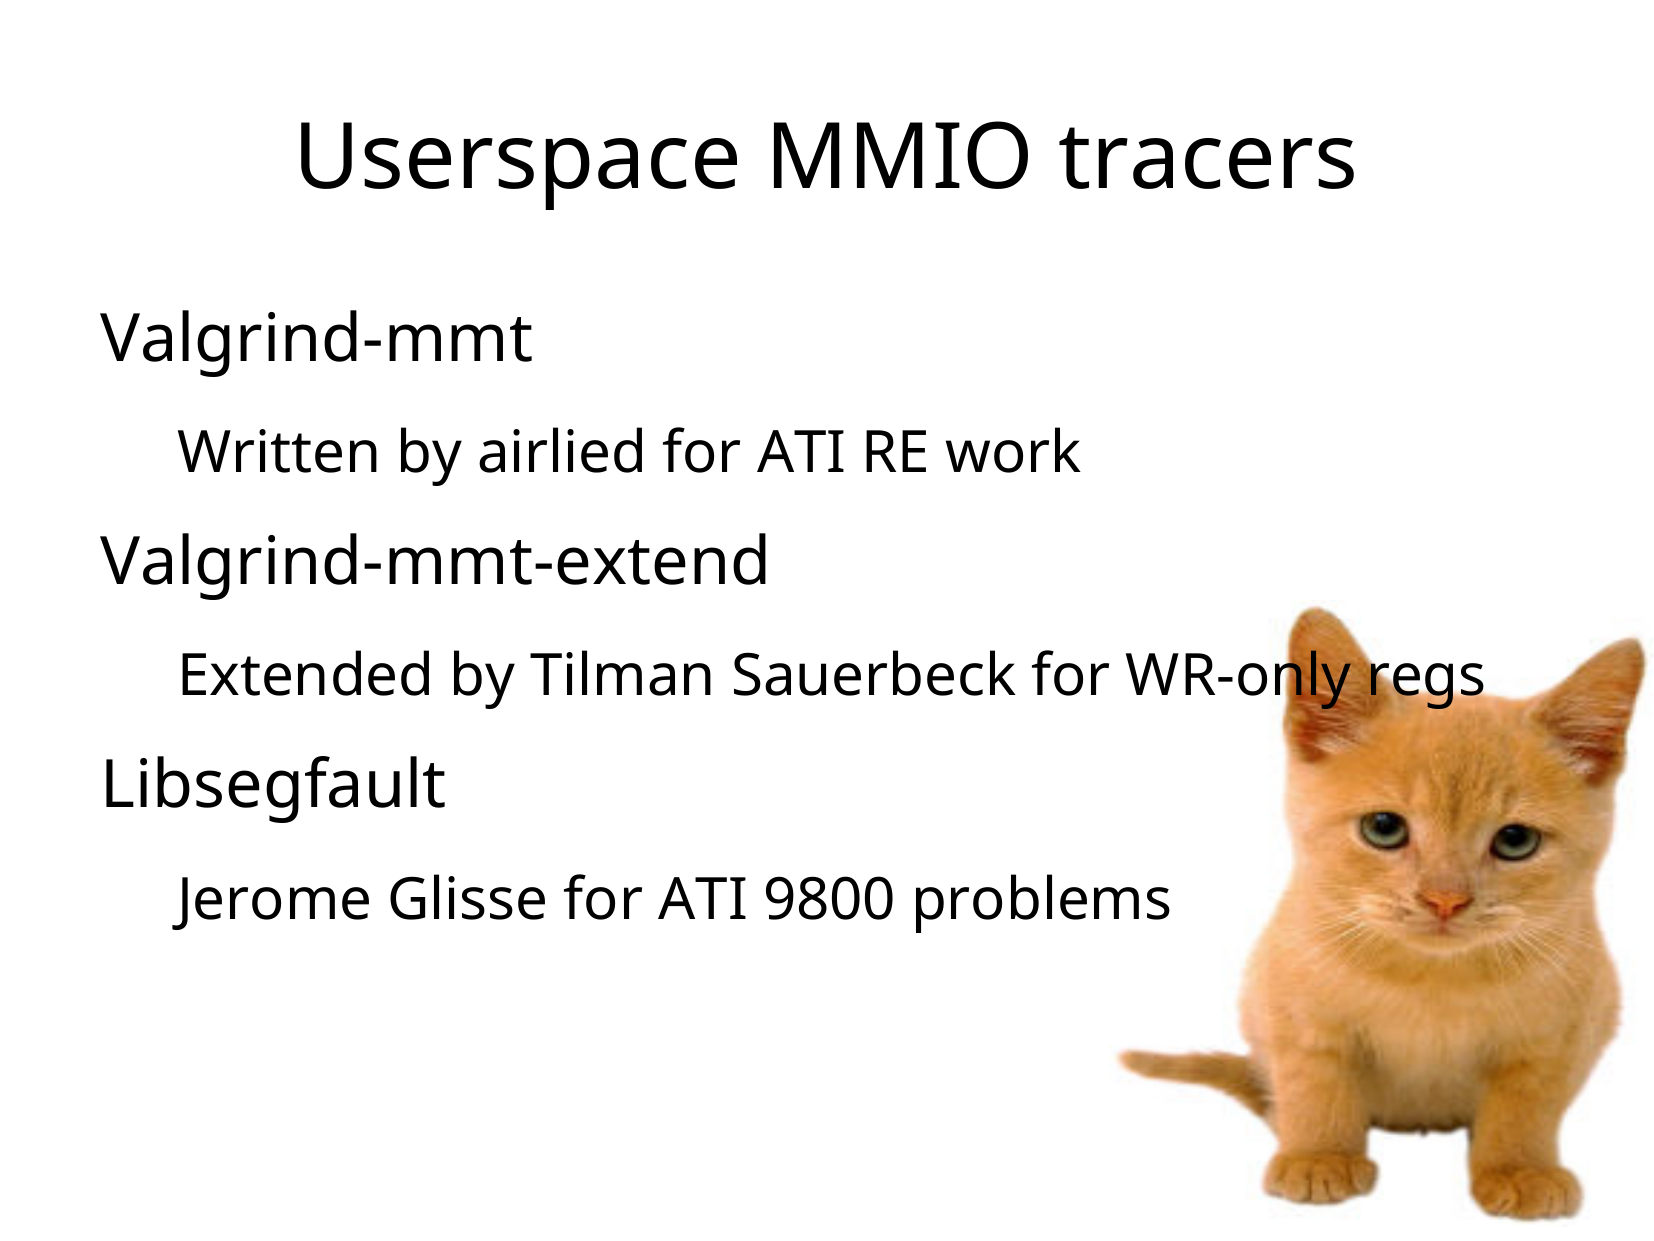

# Userspace MMIO tracers
Valgrind-mmt
Written by airlied for ATI RE work
Valgrind-mmt-extend
Extended by Tilman Sauerbeck for WR-only regs
Libsegfault
Jerome Glisse for ATI 9800 problems